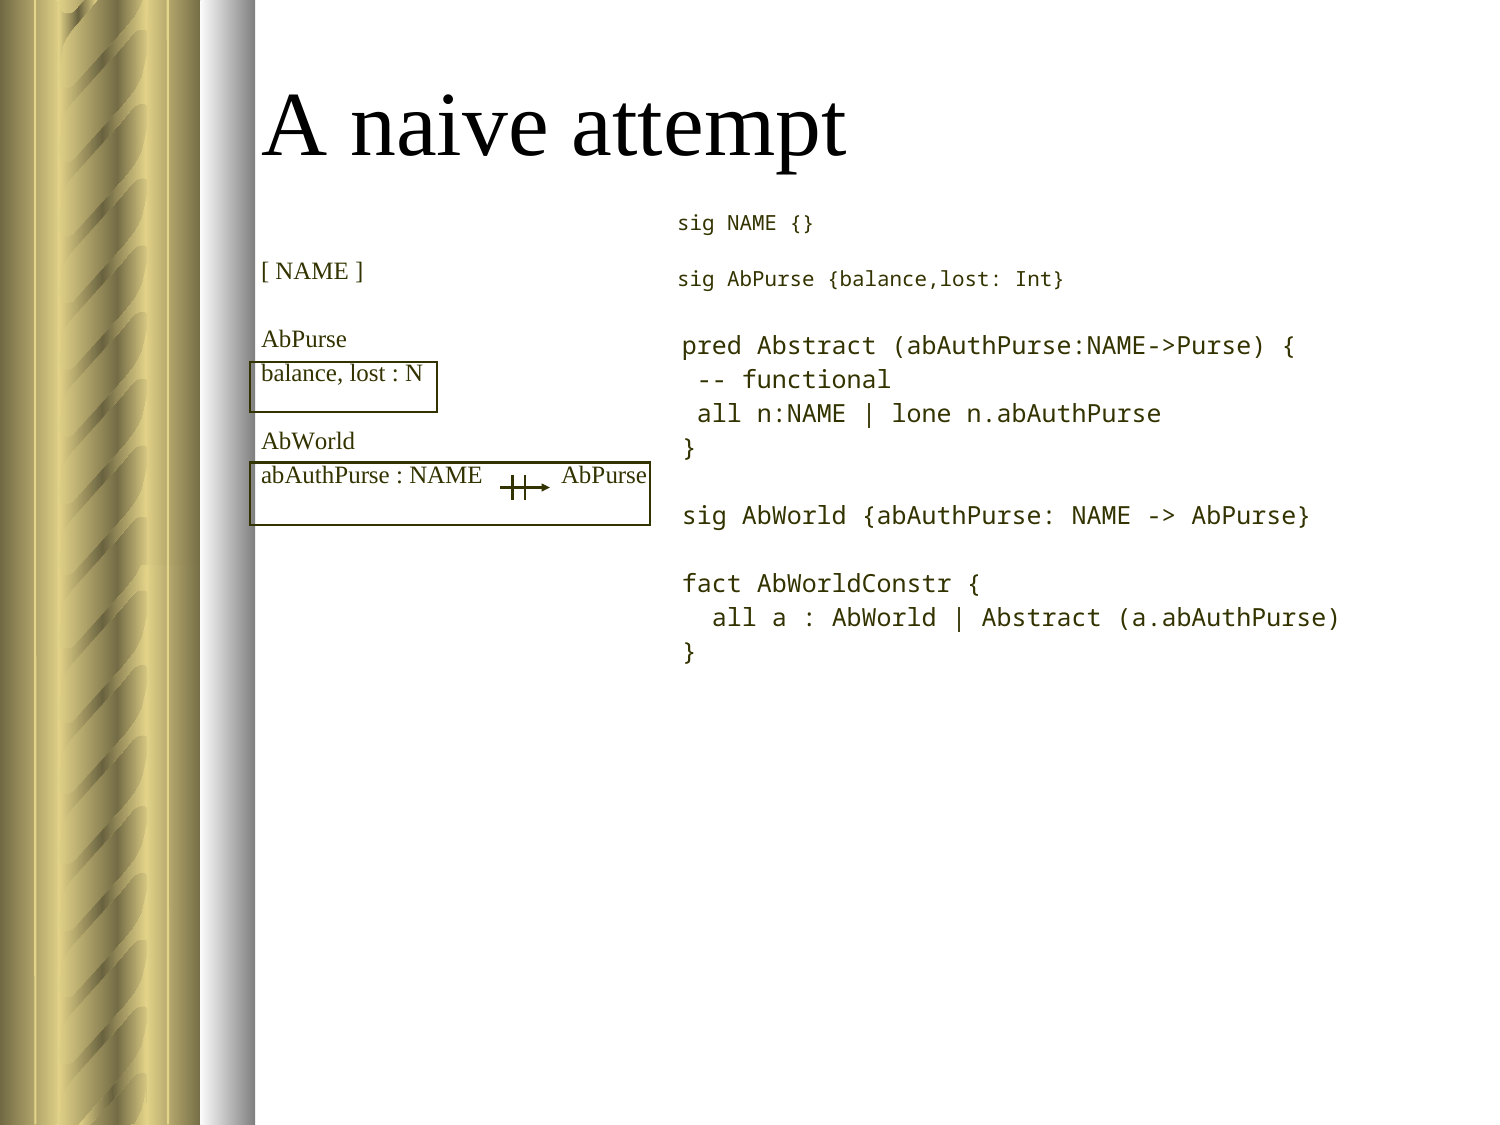

# A naive attempt
sig NAME {}
sig AbPurse {balance,lost: Int}
[ NAME ]
AbPurse
balance, lost : N
AbWorld
abAuthPurse : NAME	AbPurse
pred Abstract (abAuthPurse:NAME->Purse) {
 -- functional
 all n:NAME | lone n.abAuthPurse
}
sig AbWorld {abAuthPurse: NAME -> AbPurse}
fact AbWorldConstr {
 all a : AbWorld | Abstract (a.abAuthPurse)
}